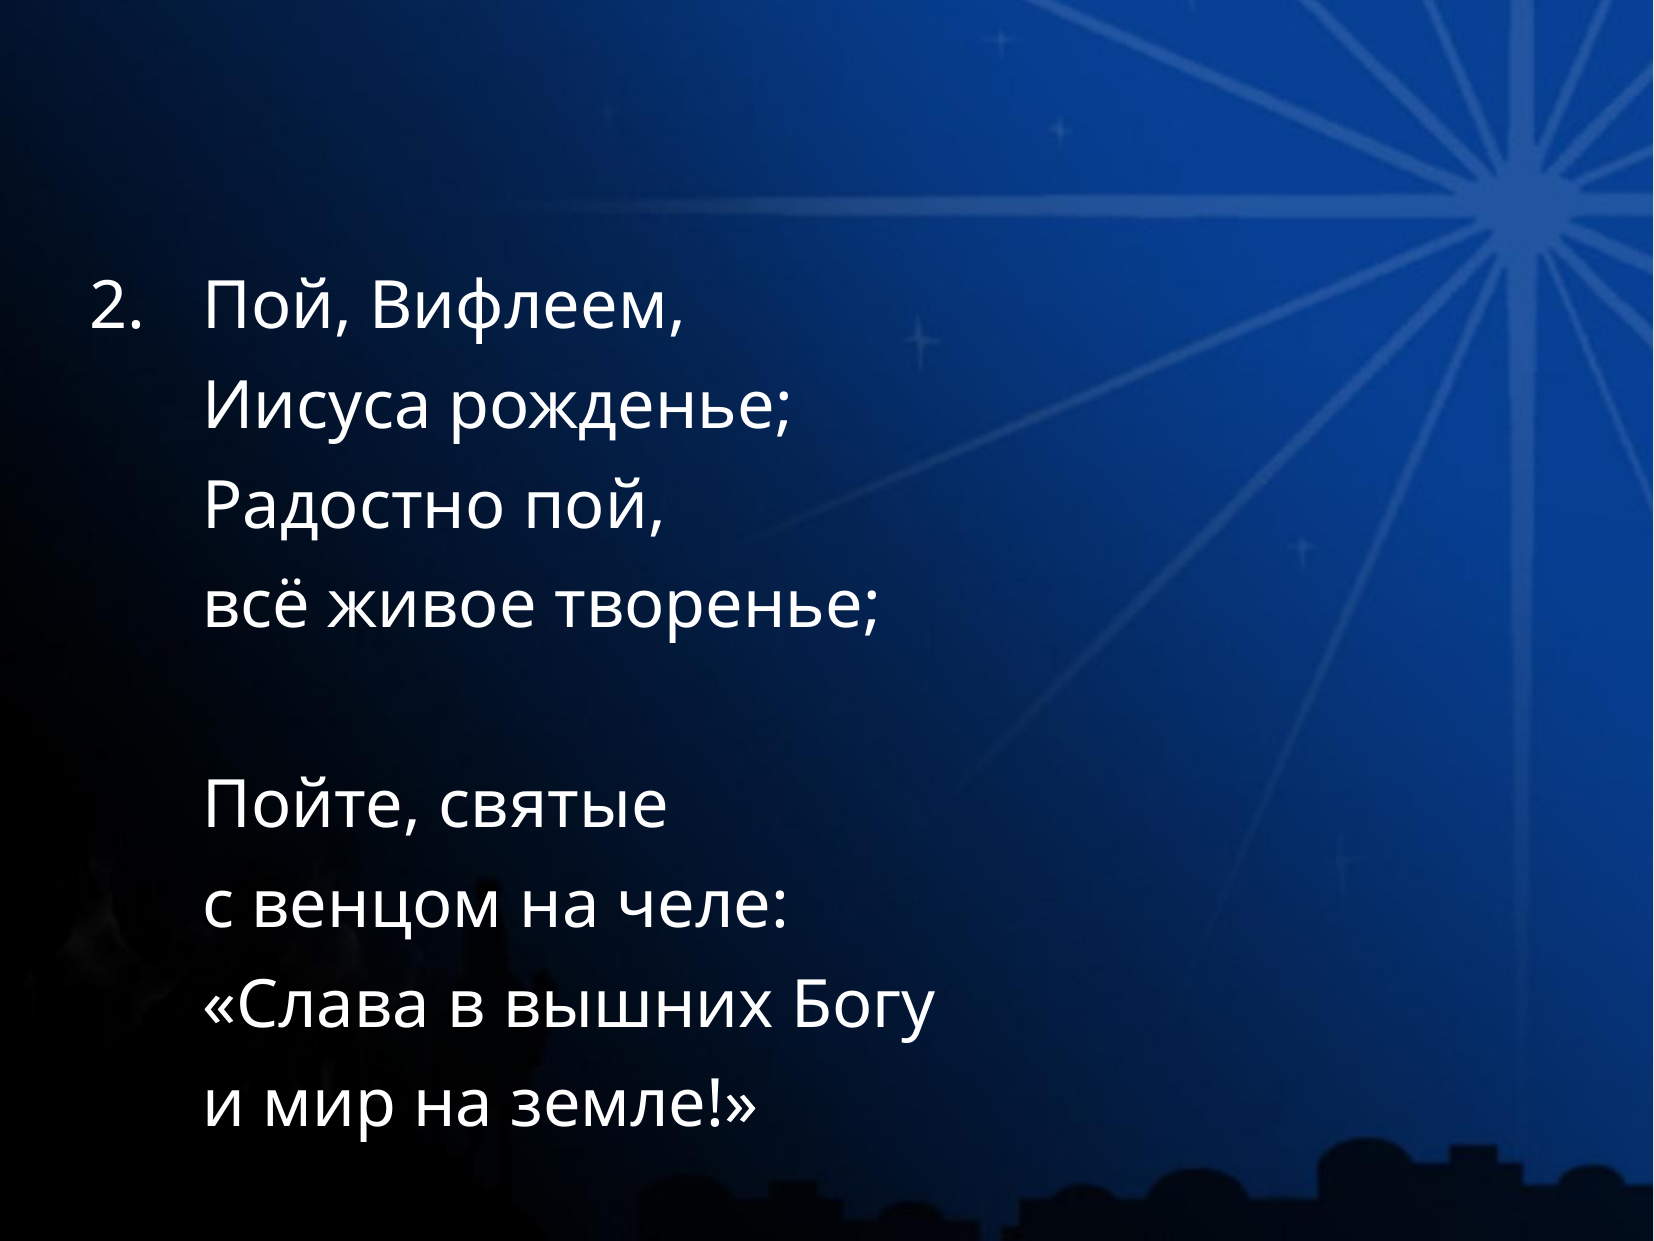

2.	Пой, Вифлеем,
	Иисуса рожденье;
	Радостно пой,
	всё живое творенье;
	Пойте, святые
	с венцом на челе:
	«Слава в вышних Богу
	и мир на земле!»